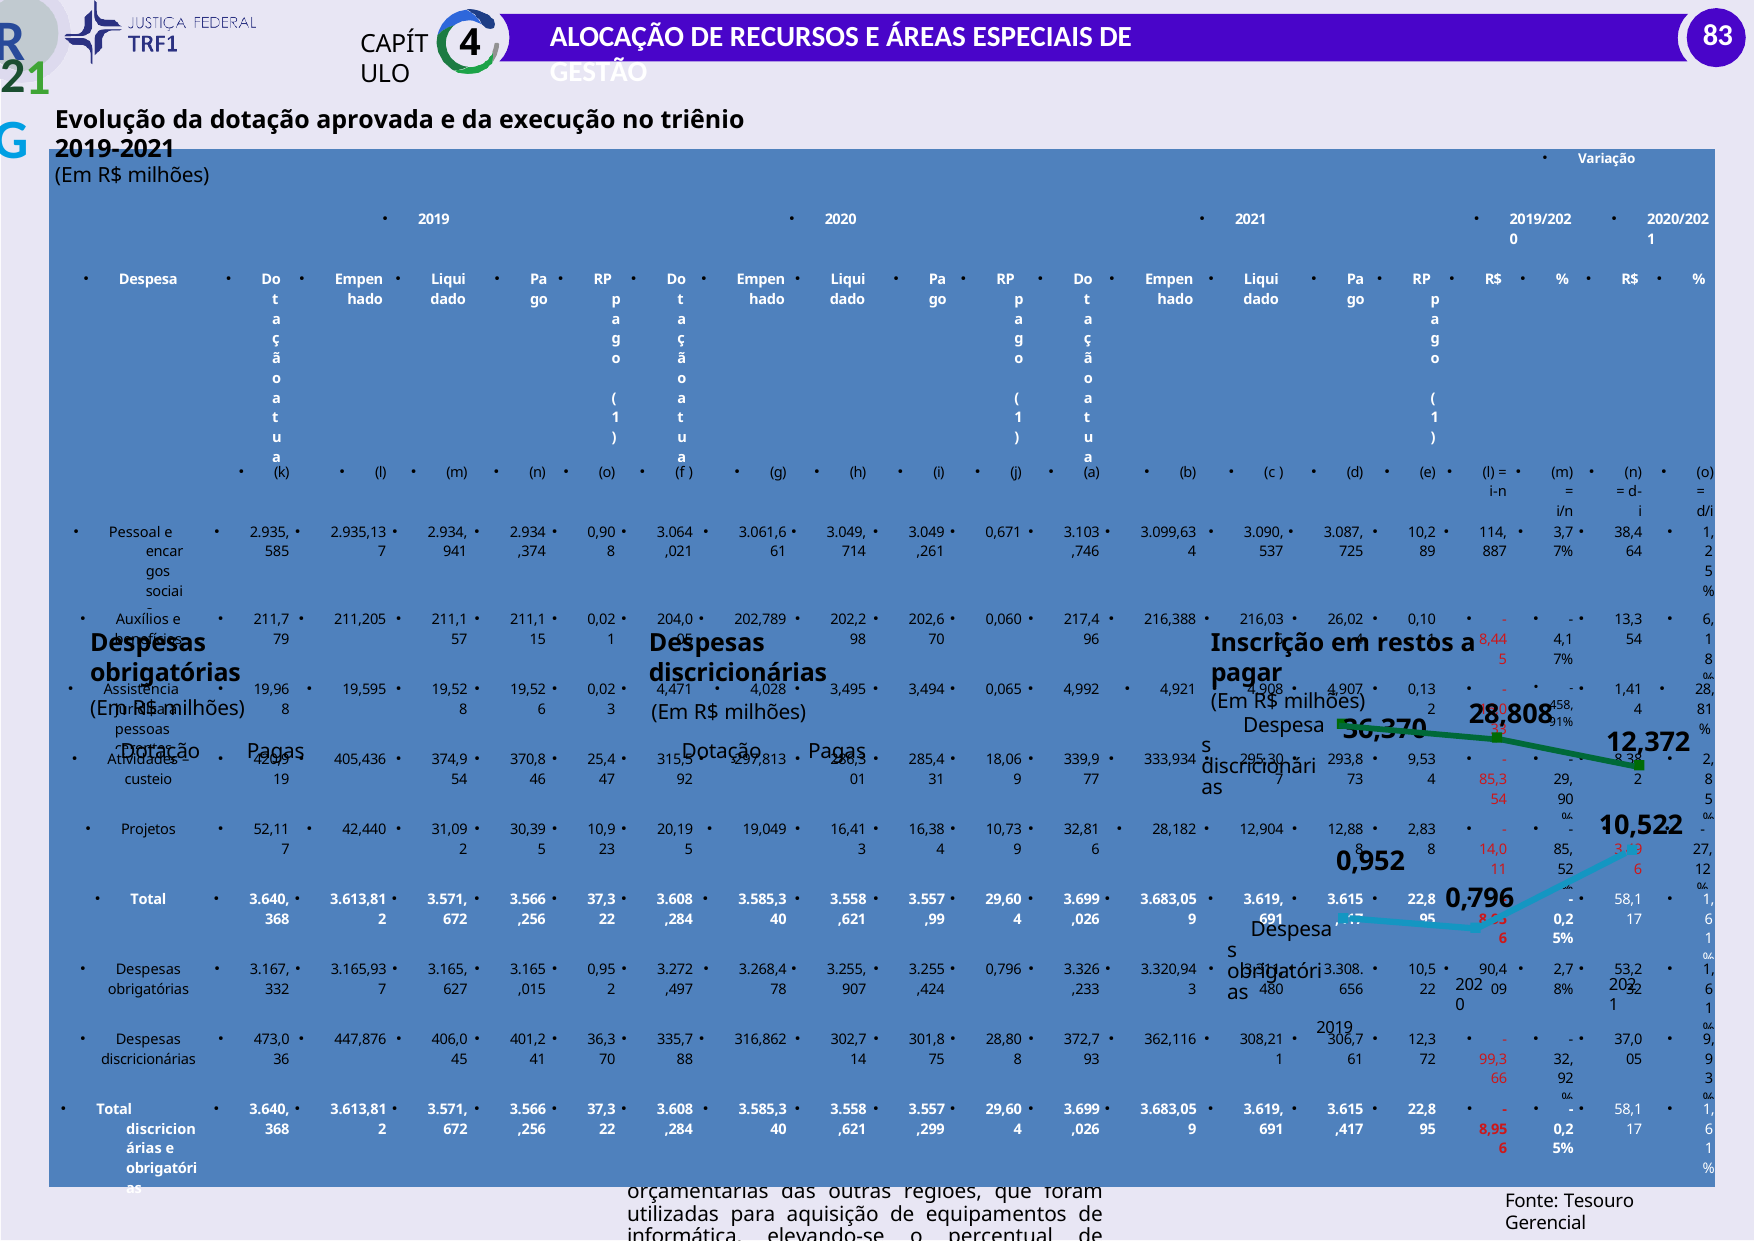

RG
83
21
ALOCAÇÃO DE RECURSOS E ÁREAS ESPECIAIS DE GESTÃO
4
CAPÍTULO
Evolução da dotação aprovada e da execução no triênio 2019-2021
(Em R$ milhões)
| | | | | | | | | | | | | | | | | Variação | | | |
| --- | --- | --- | --- | --- | --- | --- | --- | --- | --- | --- | --- | --- | --- | --- | --- | --- | --- | --- | --- |
| | 2019 | | | | | 2020 | | | | | 2021 | | | | | 2019/2020 | | 2020/2021 | |
| Despesa | Dotação atual | Empenhado | Liquidado | Pago | RP pago (1) | Dotação atual | Empenhado | Liquidado | Pago | RP pago (1) | Dotação atual | Empenhado | Liquidado | Pago | RP pago (1) | R$ | % | R$ | % |
| | (k) | (l) | (m) | (n) | (o) | (f ) | (g) | (h) | (i) | (j) | (a) | (b) | (c ) | (d) | (e) | (l) = i-n | (m) = i/n | (n) = d-i | (o) = d/i |
| Pessoal e encargos sociais | 2.935,585 | 2.935,137 | 2.934,941 | 2.934,374 | 0,908 | 3.064,021 | 3.061,661 | 3.049,714 | 3.049,261 | 0,671 | 3.103,746 | 3.099,634 | 3.090,537 | 3.087,725 | 10,289 | 114,887 | 3,77% | 38,464 | 1,25% |
| Auxílios e benefícios | 211,779 | 211,205 | 211,157 | 211,115 | 0,021 | 204,005 | 202,789 | 202,298 | 202,670 | 0,060 | 217,496 | 216,388 | 216,036 | 26,024 | 0,101 | -8,445 | -4,17% | 13,354 | 6,18% |
| Assistência jurídica a pessoas carentes | 19,968 | 19,595 | 19,528 | 19,526 | 0,023 | 4,471 | 4,028 | 3,495 | 3,494 | 0,065 | 4,992 | 4,921 | 4,908 | 4,907 | 0,132 | -16,033 | -458,91% | 1,414 | 28,81% |
| Atividades – custeio | 420,919 | 405,436 | 374,954 | 370,846 | 25,447 | 315,592 | 297,813 | 286,301 | 285,431 | 18,069 | 339,977 | 333,934 | 295,307 | 293,873 | 9,534 | -85,354 | -29,90% | 8,382 | 2,85% |
| Projetos | 52,117 | 42,440 | 31,092 | 30,395 | 10,923 | 20,195 | 19,049 | 16,413 | 16,384 | 10,739 | 32,816 | 28,182 | 12,904 | 12,888 | 2,838 | -14,011 | -85,52% | -3,496 | -27,12% |
| Total | 3.640,368 | 3.613,812 | 3.571,672 | 3.566,256 | 37,322 | 3.608,284 | 3.585,340 | 3.558,621 | 3.557,99 | 29,604 | 3.699,026 | 3.683,059 | 3.619,691 | 3.615,417 | 22,895 | -8,956 | -0,25% | 58,117 | 1,61% |
| Despesas obrigatórias | 3.167,332 | 3.165,937 | 3.165,627 | 3.165,015 | 0,952 | 3.272,497 | 3.268,478 | 3.255,907 | 3.255,424 | 0,796 | 3.326,233 | 3.320,943 | 3.311,480 | 3.308.656 | 10,522 | 90,409 | 2,78% | 53,232 | 1,61% |
| Despesas discricionárias | 473,036 | 447,876 | 406,045 | 401,241 | 36,370 | 335,788 | 316,862 | 302,714 | 301,875 | 28,808 | 372,793 | 362,116 | 308,211 | 306,761 | 12,372 | -99,366 | -32,92% | 37,005 | 9,93% |
| Total discricionárias e obrigatórias | 3.640,368 | 3.613,812 | 3.571,672 | 3.566,256 | 37,322 | 3.608,284 | 3.585,340 | 3.558,621 | 3.557,299 | 29,604 | 3.699,026 | 3.683,059 | 3.619,691 | 3.615,417 | 22,895 | -8,956 | -0,25% | 58,117 | 1,61% |
1) Restos a pagar processados e não processados inscritos no exercício anterior.
Despesas discricionárias
(Em R$ milhões)
Dotação	Pagas
Despesas obrigatórias
(Em R$ milhões)
Dotação	Pagas
Inscrição em restos a pagar
(Em R$ milhões)
36,370
28,808
Despesas discricionárias
12,372
3.308.656
99,47%
3.255,424
99,46%
3.165,015
99,93%
401,241
84,82%
10,522
3.326.233
3.167,332
3.272,497
372,793
306,761
82,29%
0,952
0,796
335,788
301,875
89,90%
473,036
Despesas obrigatórias
2019
2019	2020	2021
O crescimento da dotação e do valor pago de 2020 e 2021 foi decorrente, basicamente, do crescimento vegetativo da folha, devido a novas nomeações e ao impacto do pagamento dos passivos administrativos que se encontravam pendentes, sendo o valor de R$ 11,096 milhões de pessoal e R$ 34,255 de benefícios, incluído o pagamento do auxílio-alimentação dos magistrados.
2019	2020	2021
Em 2021, ocorreu um acréscimo, em média, de 6,59% na dotação, referente ao reajuste do IPCA apurado entre julho/2019 e junho/2020, que é utilizado como parâmetro para o acréscimo nas despesas discricionárias primárias na lei orçamentária anual, correspondente a 2,13%, e ao percentual 4,46%, decorrente do rateio das reservas do CJF, distribuído aos TRFs. Houve também o aproveitamento de sobras orçamentárias das outras regiões, que foram utilizadas para aquisição de equipamentos de informática, elevando-se o percentual de crescimento para 9,93%.
2020
2021
Nos restos a pagar pagos de despesas discricionárias, houve uma redução de 57% em relação a 2020, ficando inscrito o valor de R$ 16,715 milhões, cancelados R$ 4,343 milhões e reinscrito para 2022 o valor de R$ 2,683 milhões.
Fonte: Tesouro Gerencial